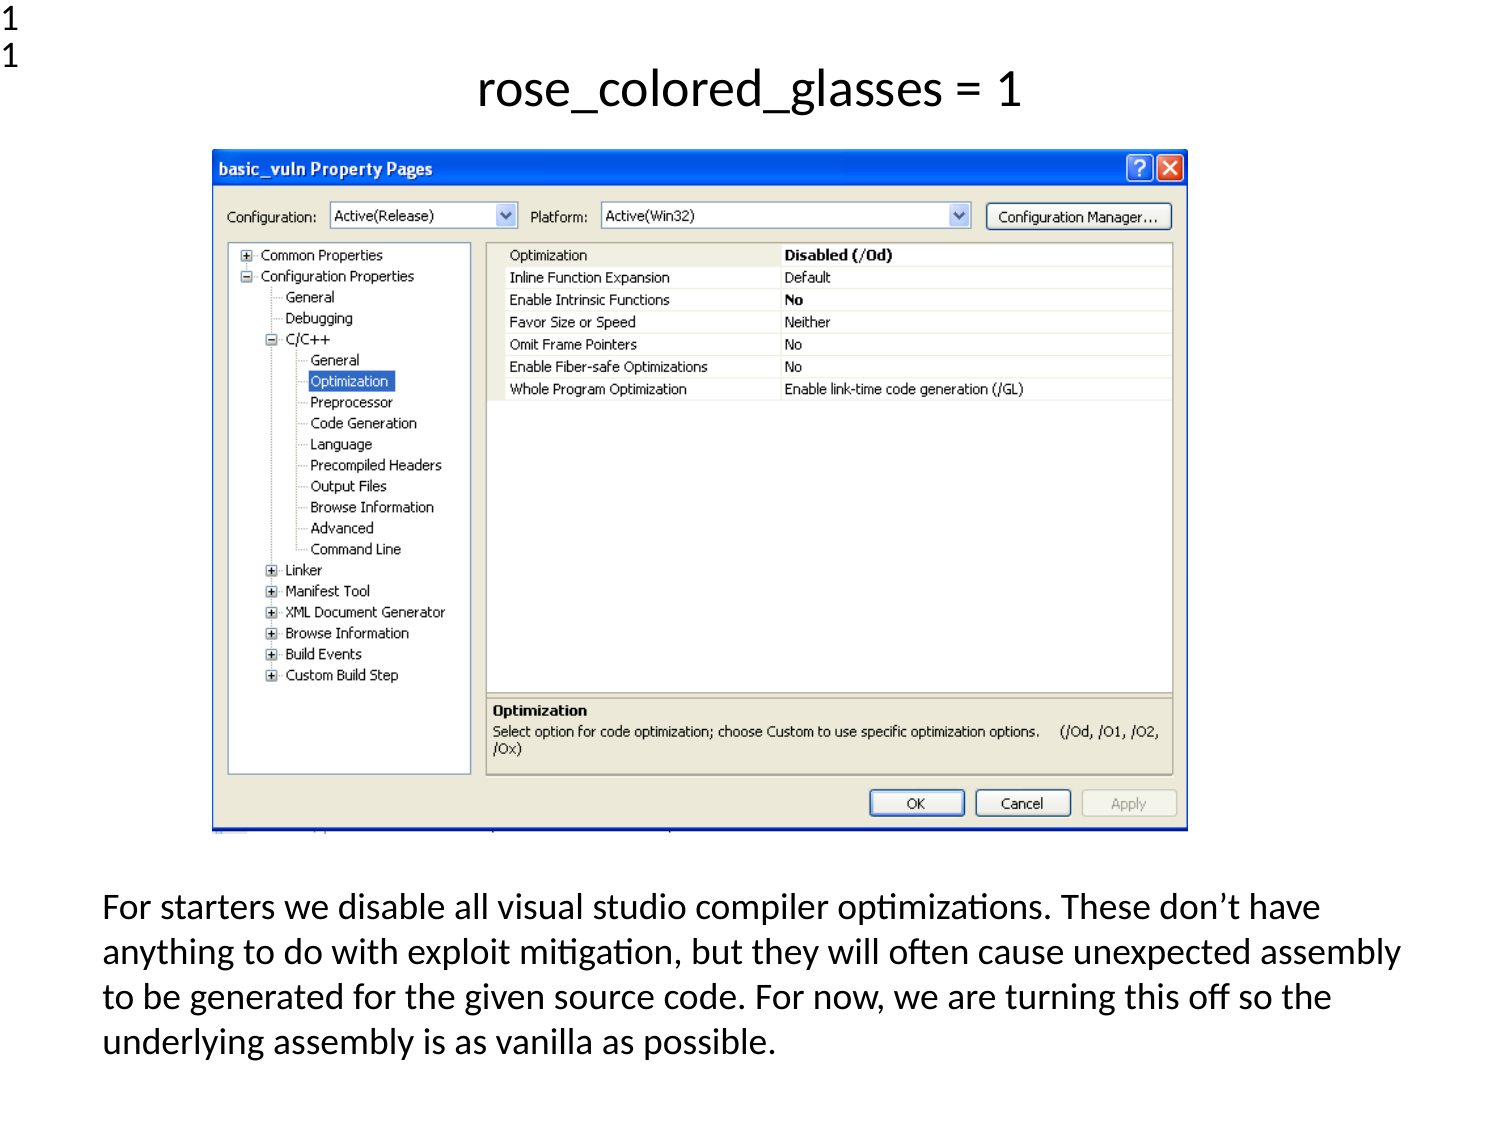

# rose_colored_glasses = 1
For starters we disable all visual studio compiler optimizations. These don’t have anything to do with exploit mitigation, but they will often cause unexpected assembly to be generated for the given source code. For now, we are turning this off so the underlying assembly is as vanilla as possible.